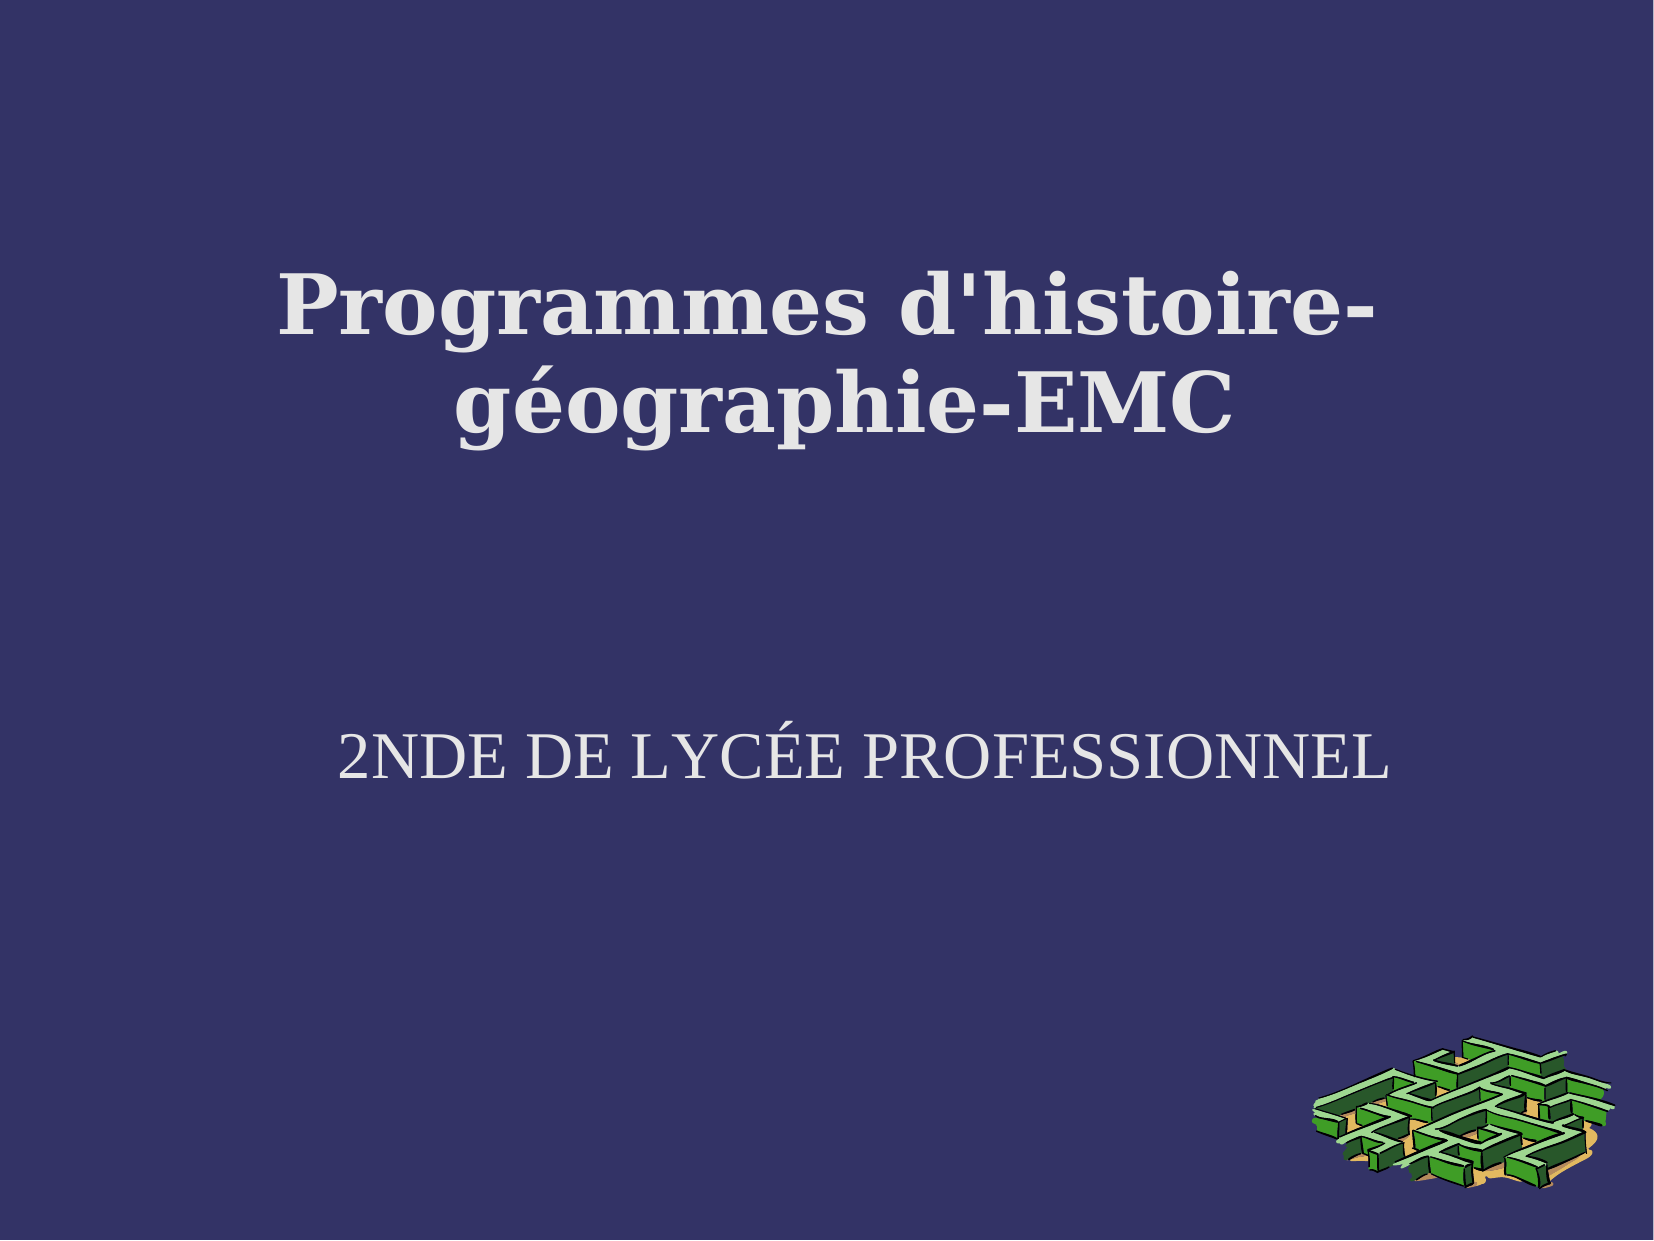

# Programmes d'histoire-géographie-EMC
2NDE DE LYCÉE PROFESSIONNEL